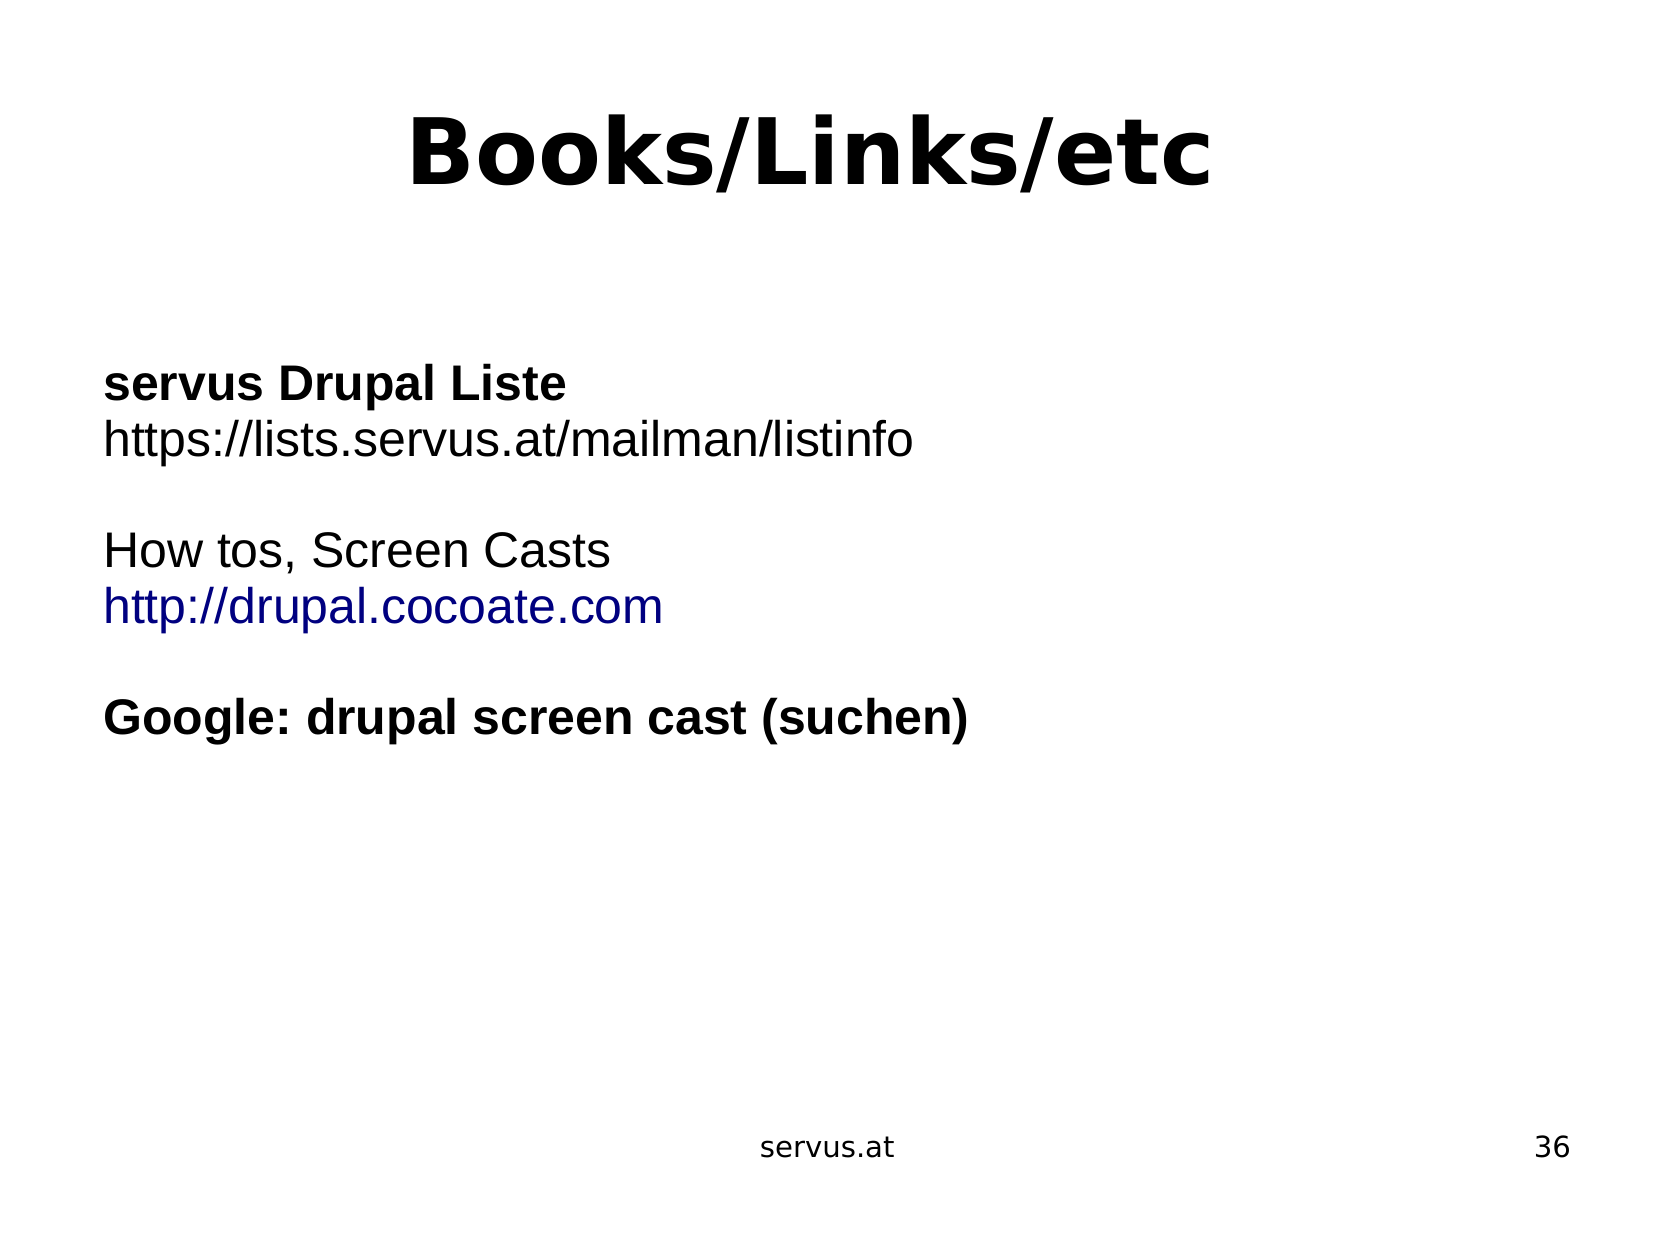

# Books/Links/etc
servus Drupal Liste
https://lists.servus.at/mailman/listinfo
How tos, Screen Casts
http://drupal.cocoate.com
Google: drupal screen cast (suchen)
servus.at
36